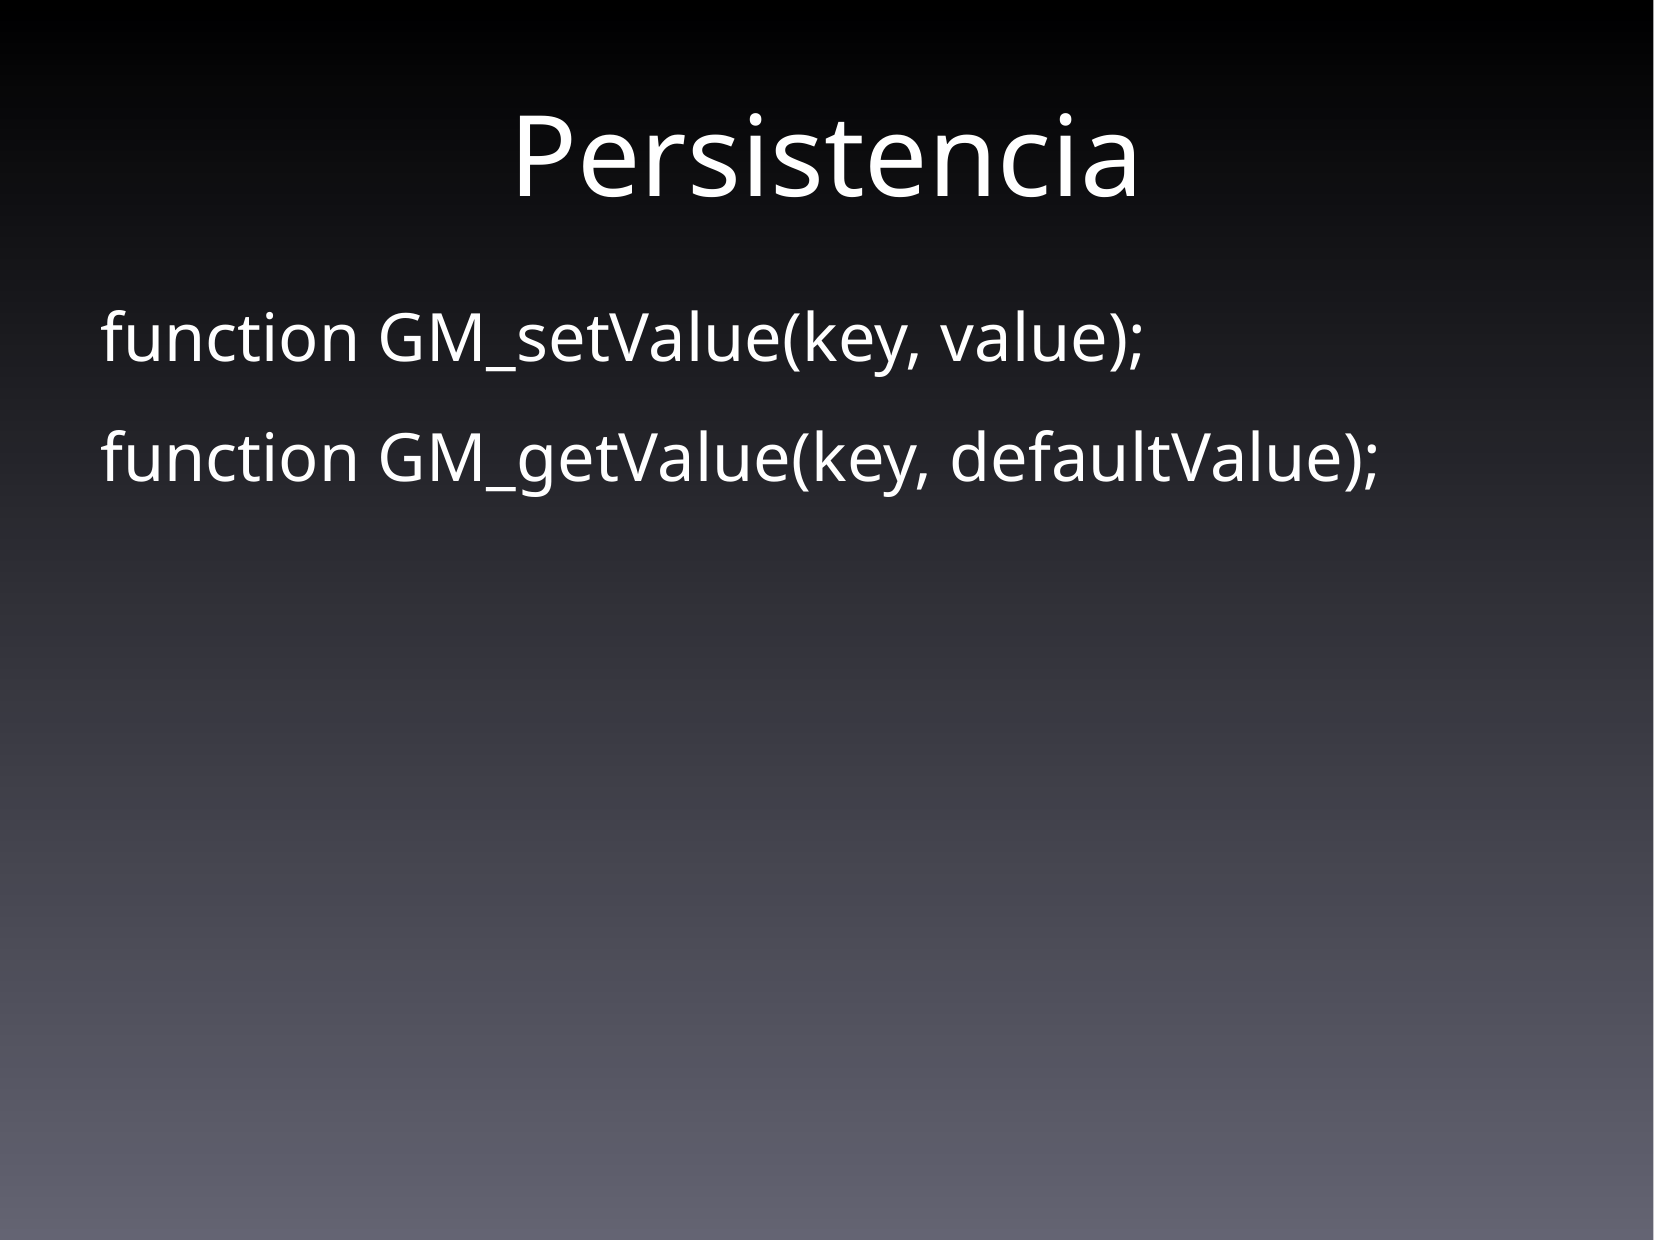

# Persistencia
function GM_setValue(key, value);
function GM_getValue(key, defaultValue);